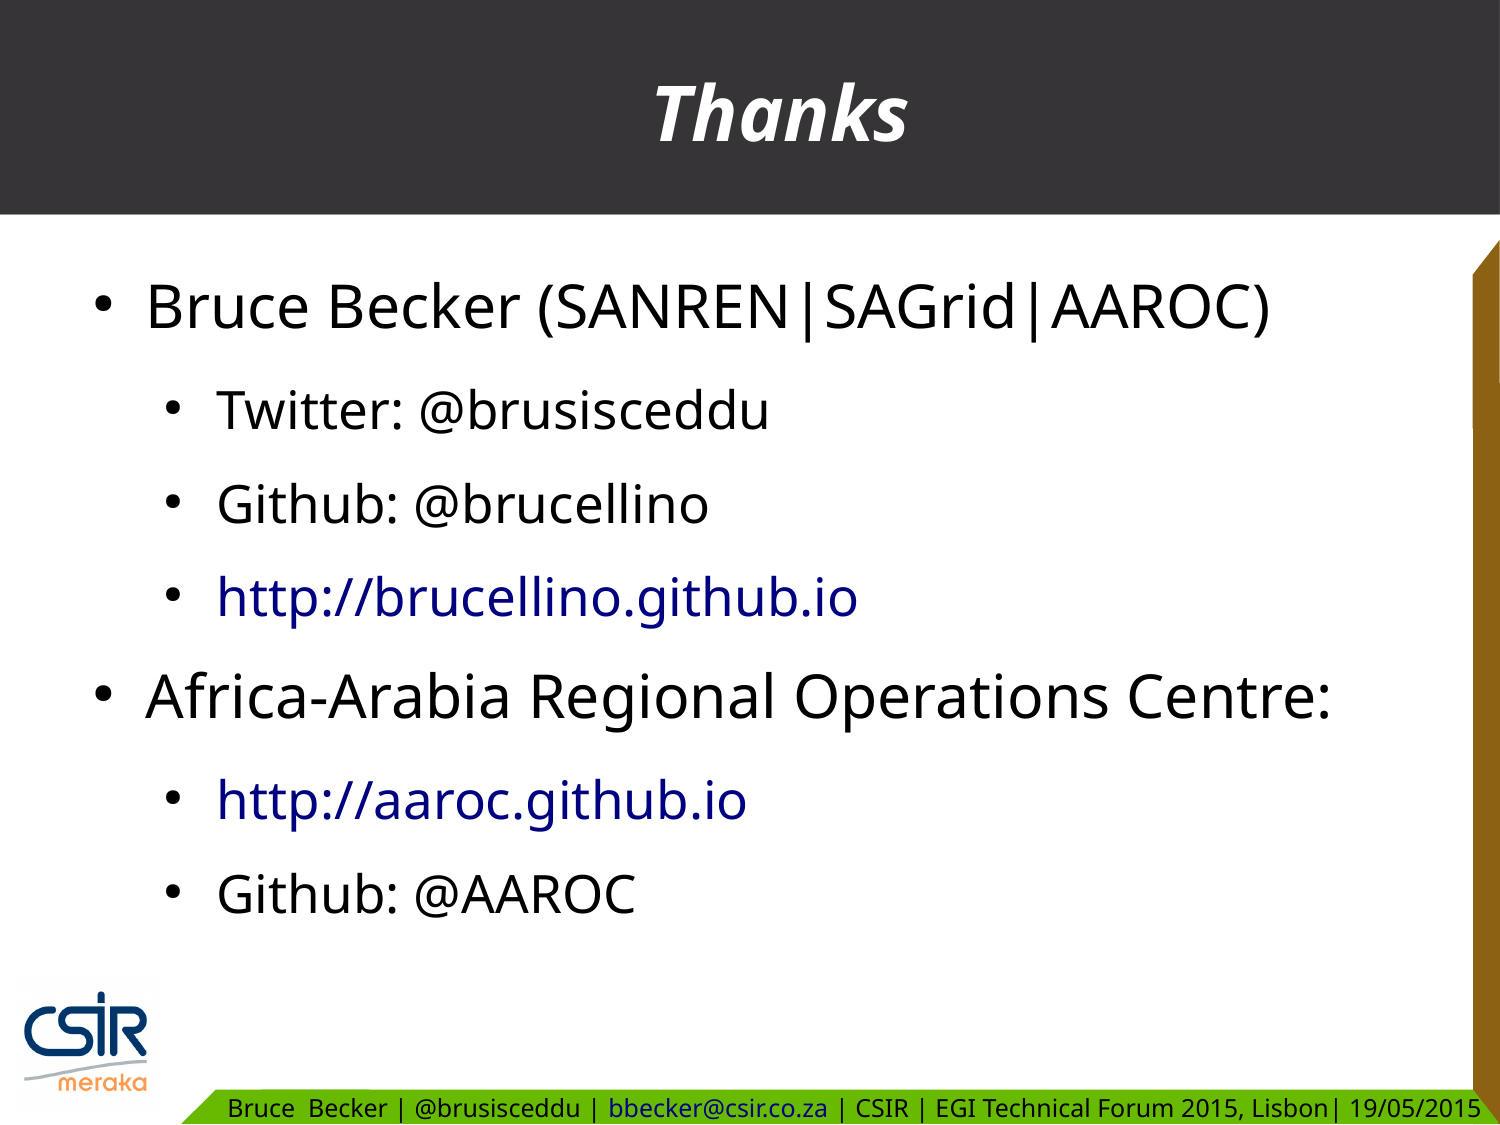

# Thanks
Bruce Becker (SANREN|SAGrid|AAROC)
Twitter: @brusisceddu
Github: @brucellino
http://brucellino.github.io
Africa-Arabia Regional Operations Centre:
http://aaroc.github.io
Github: @AAROC